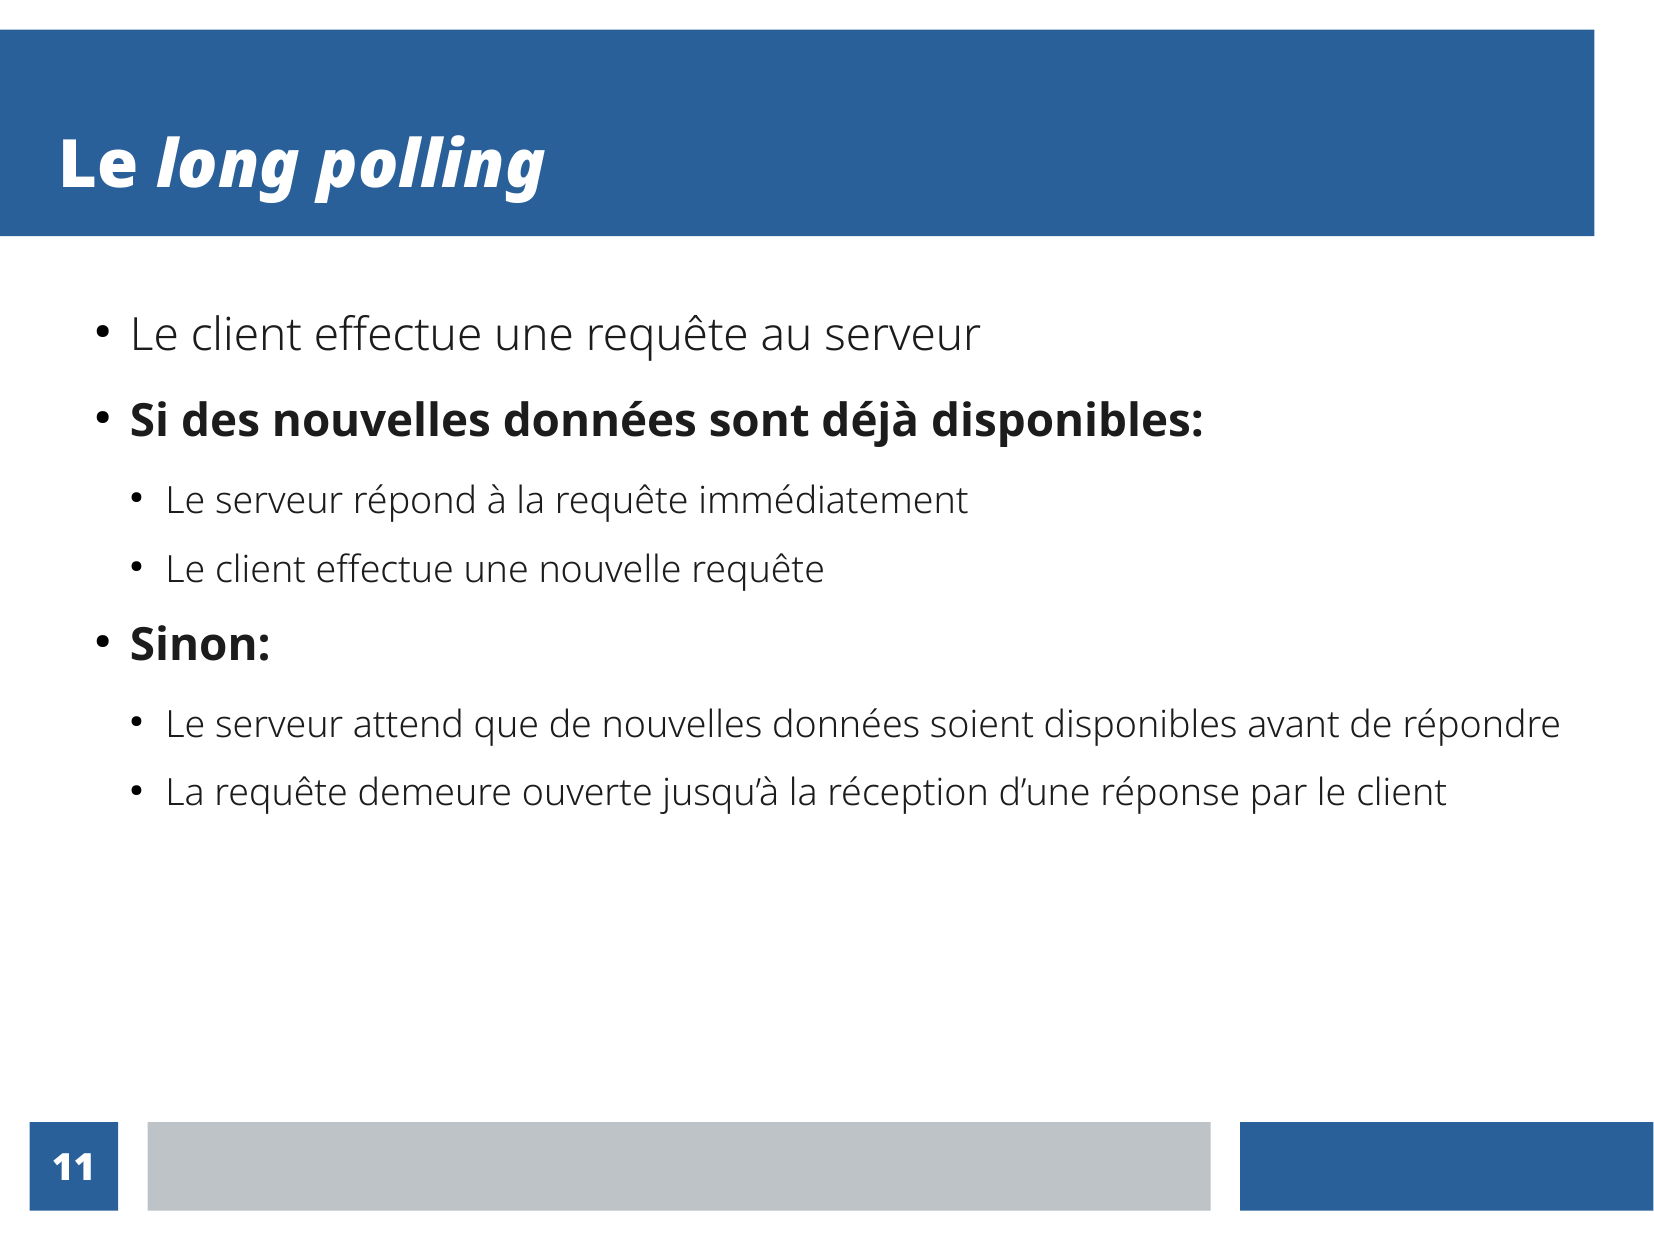

# Le long polling
Le client effectue une requête au serveur
Si des nouvelles données sont déjà disponibles:
Le serveur répond à la requête immédiatement
Le client effectue une nouvelle requête
Sinon:
Le serveur attend que de nouvelles données soient disponibles avant de répondre
La requête demeure ouverte jusqu’à la réception d’une réponse par le client
11